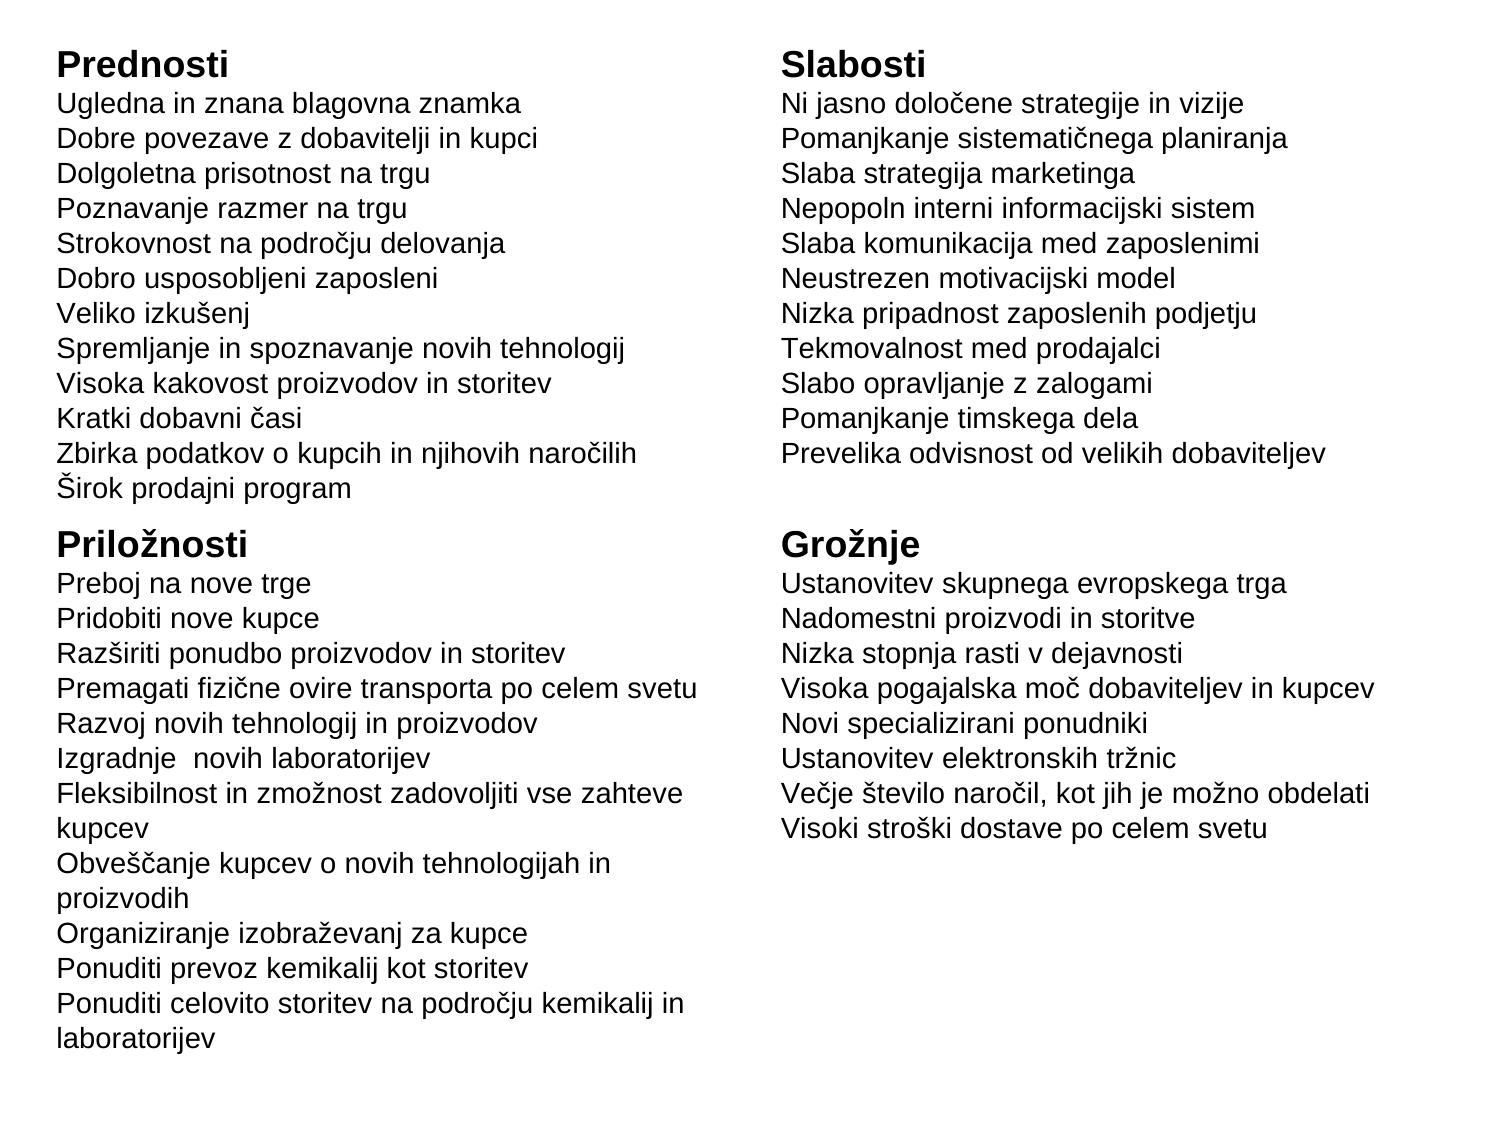

| Prednosti Ugledna in znana blagovna znamka Dobre povezave z dobavitelji in kupci Dolgoletna prisotnost na trgu Poznavanje razmer na trgu Strokovnost na področju delovanja Dobro usposobljeni zaposleni Veliko izkušenj Spremljanje in spoznavanje novih tehnologij Visoka kakovost proizvodov in storitev Kratki dobavni časi Zbirka podatkov o kupcih in njihovih naročilih Širok prodajni program | Slabosti Ni jasno določene strategije in vizije Pomanjkanje sistematičnega planiranja Slaba strategija marketinga Nepopoln interni informacijski sistem Slaba komunikacija med zaposlenimi Neustrezen motivacijski model Nizka pripadnost zaposlenih podjetju Tekmovalnost med prodajalci Slabo opravljanje z zalogami Pomanjkanje timskega dela Prevelika odvisnost od velikih dobaviteljev |
| --- | --- |
| Priložnosti Preboj na nove trge Pridobiti nove kupce Razširiti ponudbo proizvodov in storitev Premagati fizične ovire transporta po celem svetu Razvoj novih tehnologij in proizvodov Izgradnje novih laboratorijev Fleksibilnost in zmožnost zadovoljiti vse zahteve kupcev Obveščanje kupcev o novih tehnologijah in proizvodih Organiziranje izobraževanj za kupce Ponuditi prevoz kemikalij kot storitev Ponuditi celovito storitev na področju kemikalij in laboratorijev | Grožnje Ustanovitev skupnega evropskega trga Nadomestni proizvodi in storitve Nizka stopnja rasti v dejavnosti Visoka pogajalska moč dobaviteljev in kupcev Novi specializirani ponudniki Ustanovitev elektronskih tržnic Večje število naročil, kot jih je možno obdelati Visoki stroški dostave po celem svetu |